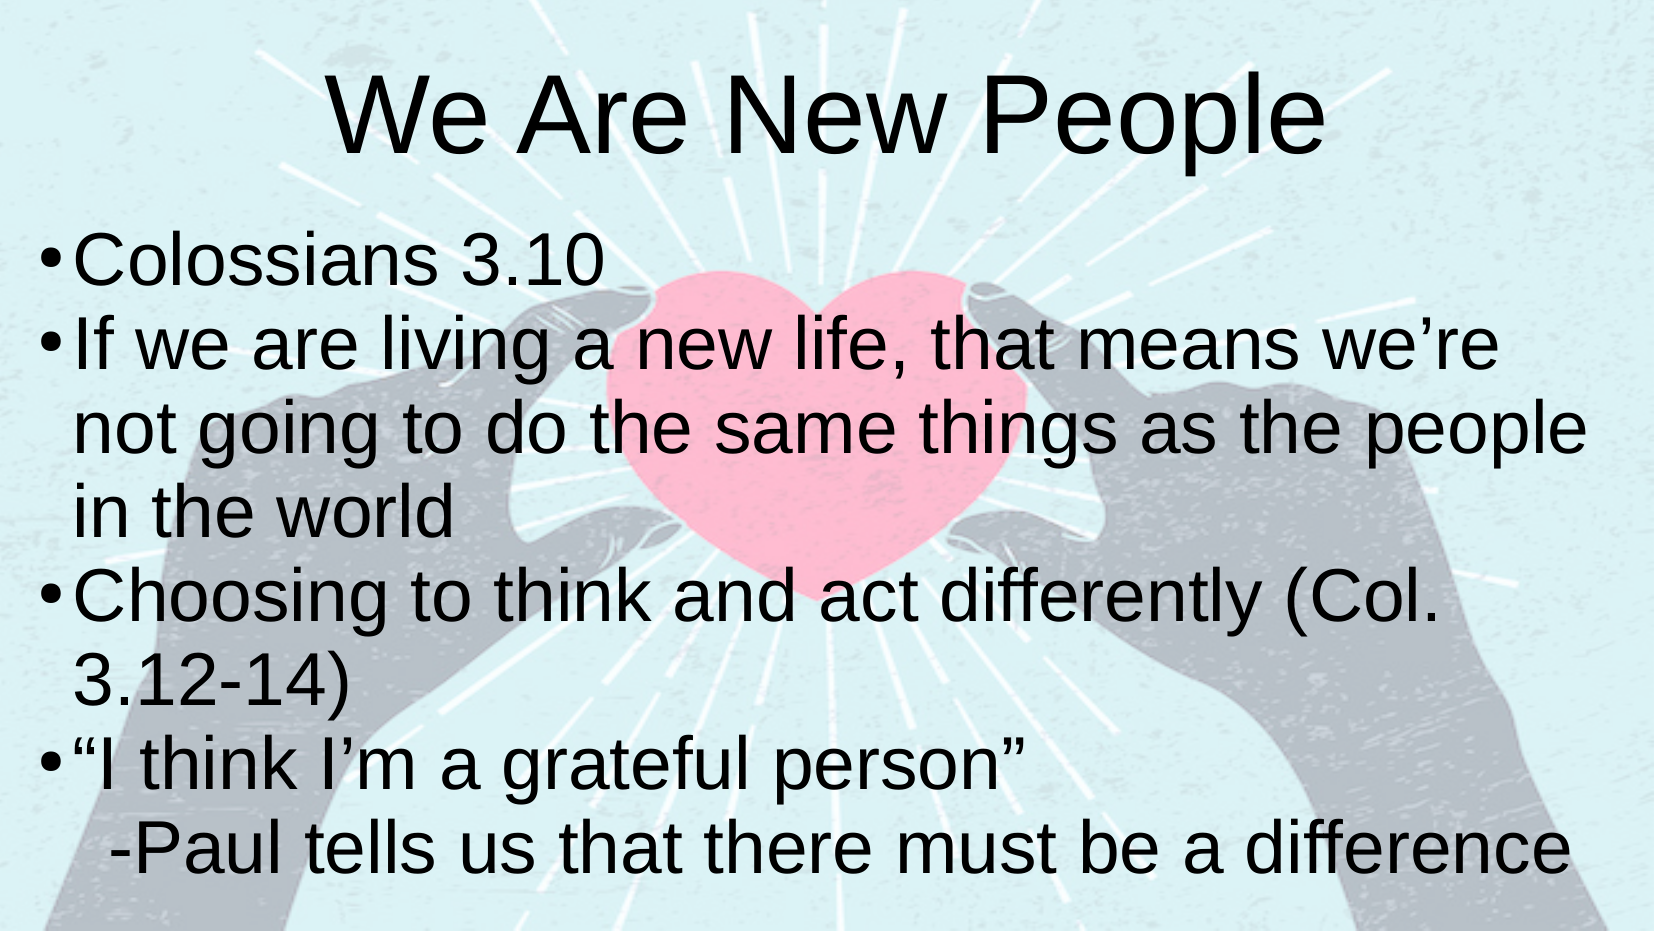

# We Are New People
Colossians 3.10
If we are living a new life, that means we’re not going to do the same things as the people in the world
Choosing to think and act differently (Col. 3.12-14)
“I think I’m a grateful person”
-Paul tells us that there must be a difference